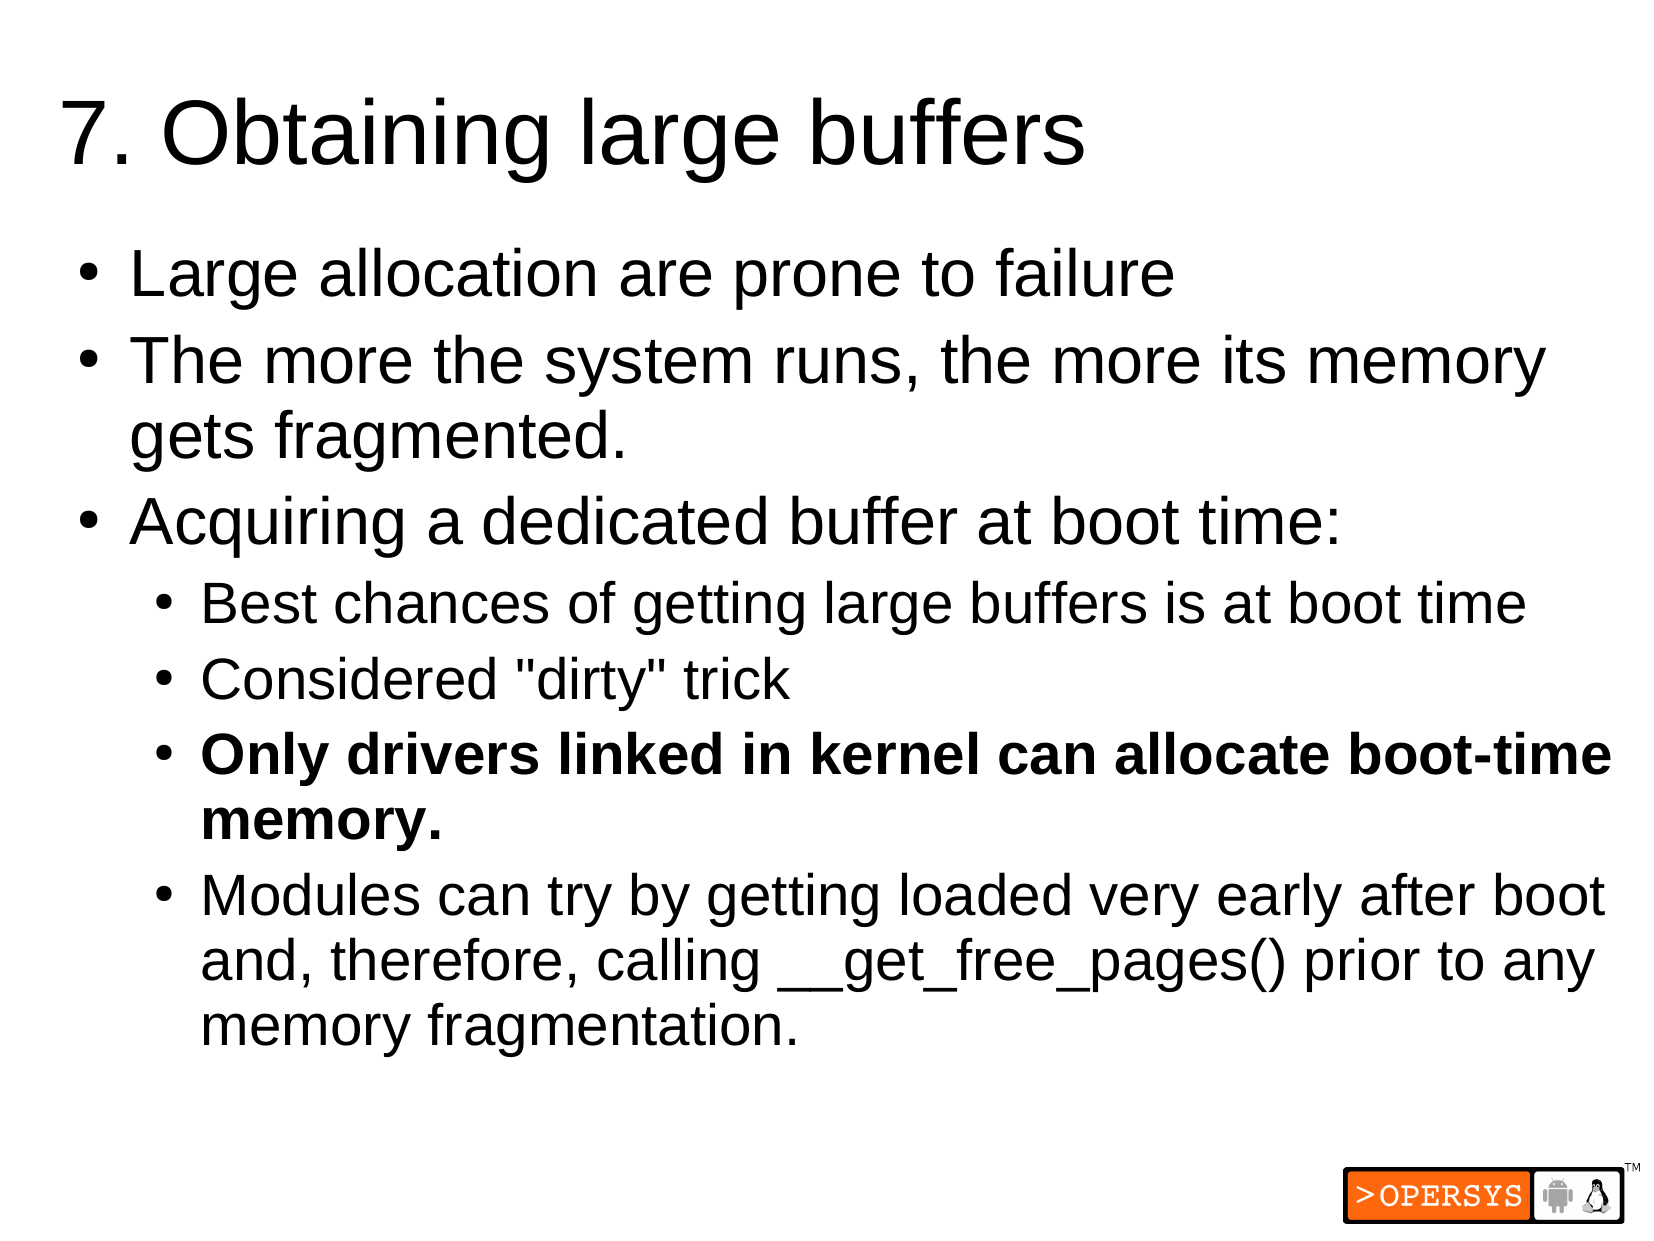

# 7. Obtaining large buffers
Large allocation are prone to failure
The more the system runs, the more its memory gets fragmented.
Acquiring a dedicated buffer at boot time:
Best chances of getting large buffers is at boot time
Considered "dirty" trick
Only drivers linked in kernel can allocate boot-time memory.
Modules can try by getting loaded very early after boot and, therefore, calling __get_free_pages() prior to any memory fragmentation.